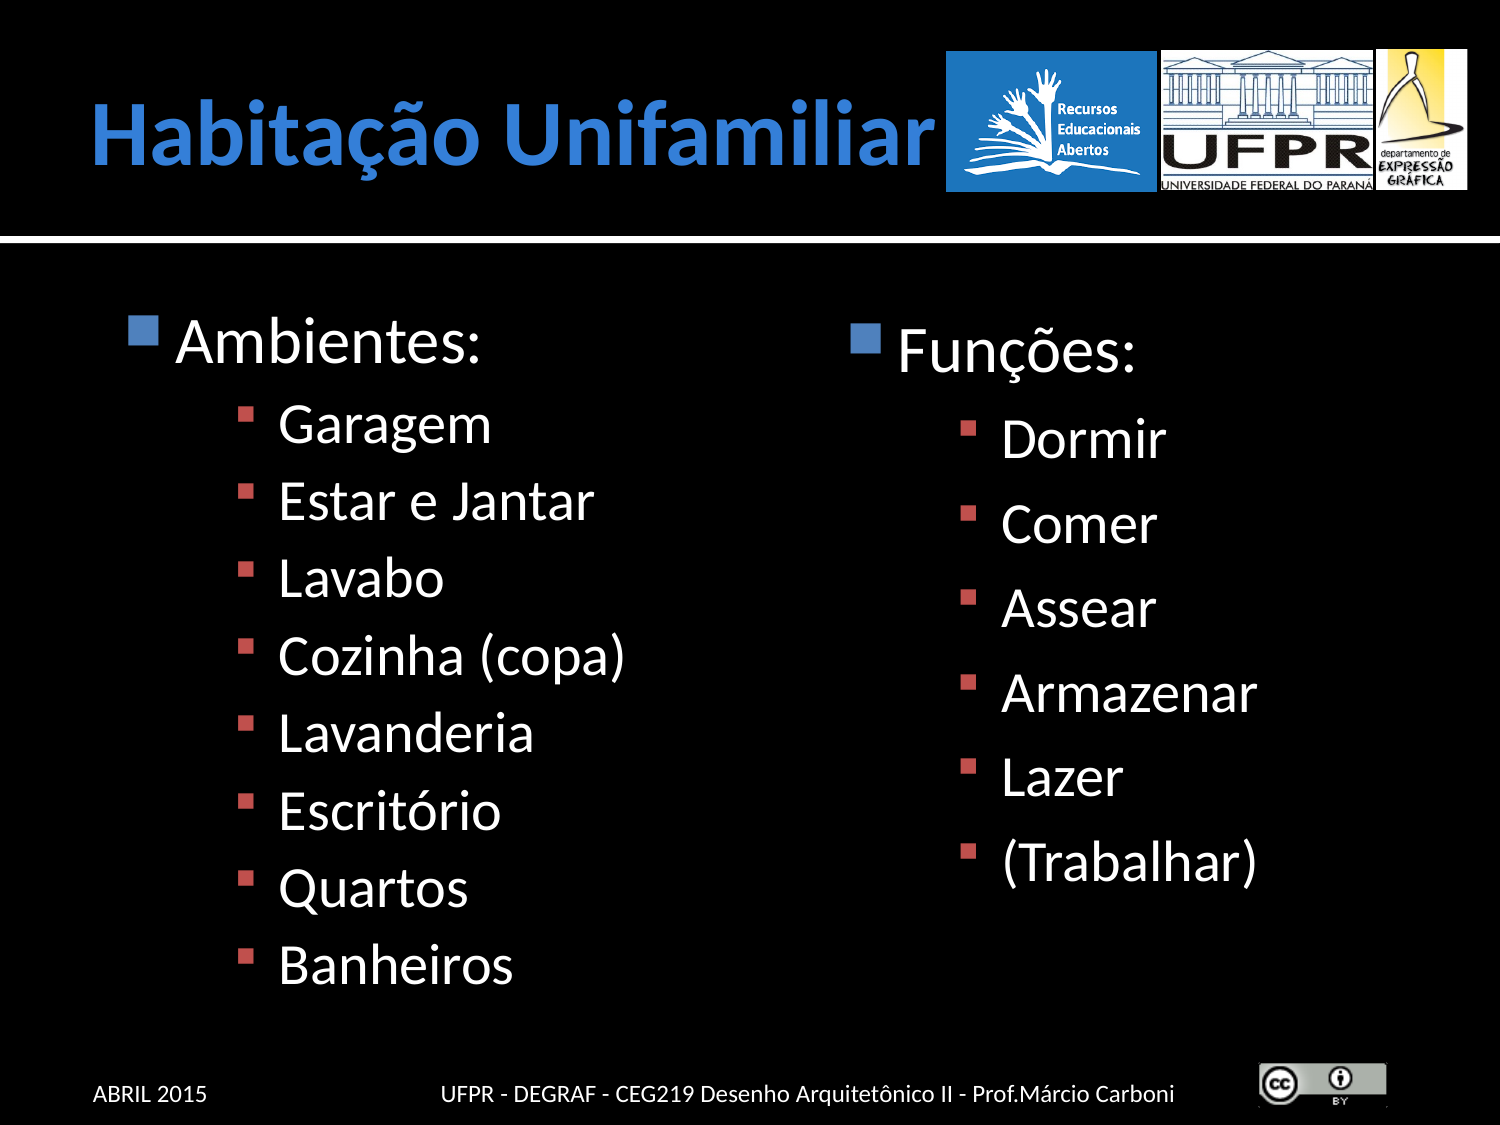

# Habitação Unifamiliar
Funções:
Dormir
Comer
Assear
Armazenar
Lazer
(Trabalhar)
Ambientes:
Garagem
Estar e Jantar
Lavabo
Cozinha (copa)
Lavanderia
Escritório
Quartos
Banheiros
ABRIL 2015
UFPR - DEGRAF - CEG219 Desenho Arquitetônico II - Prof.Márcio Carboni
5